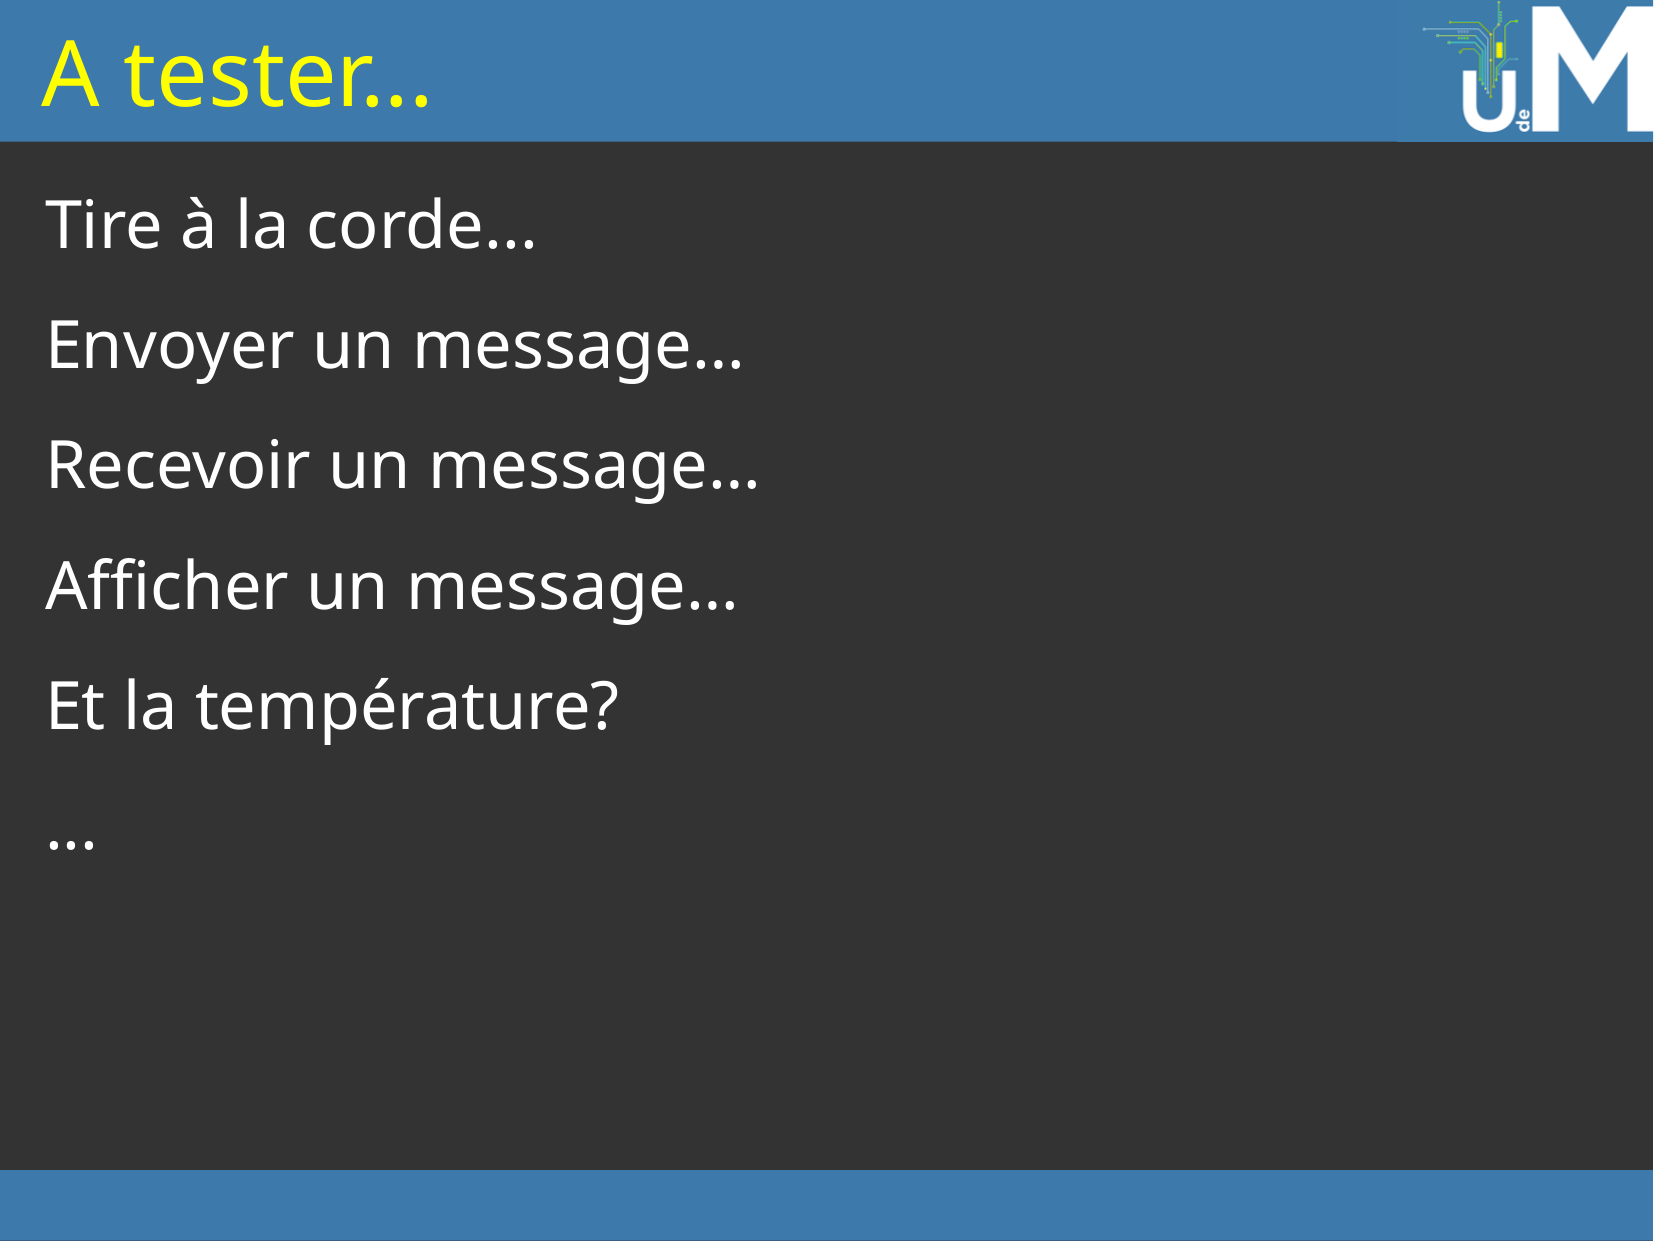

# A tester...
Tire à la corde...
Envoyer un message…
Recevoir un message…
Afficher un message…
Et la température?
...